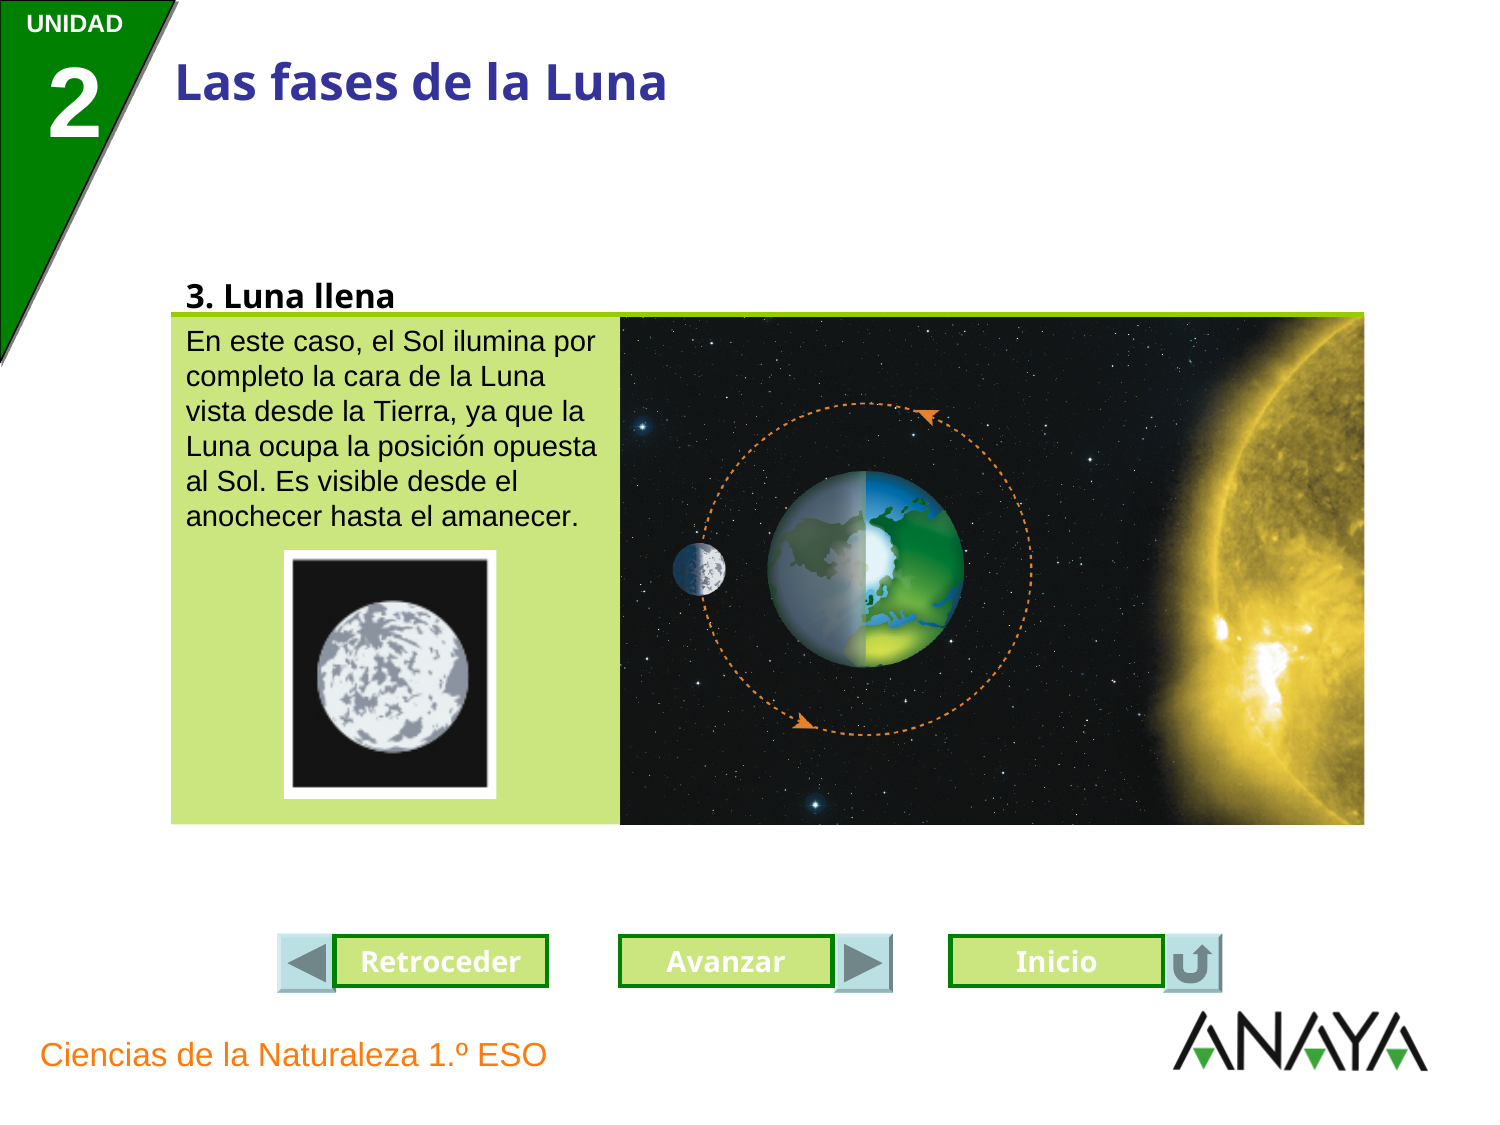

3. Luna llena
En este caso, el Sol ilumina por completo la cara de la Luna vista desde la Tierra, ya que la Luna ocupa la posición opuesta al Sol. Es visible desde el anochecer hasta el amanecer.